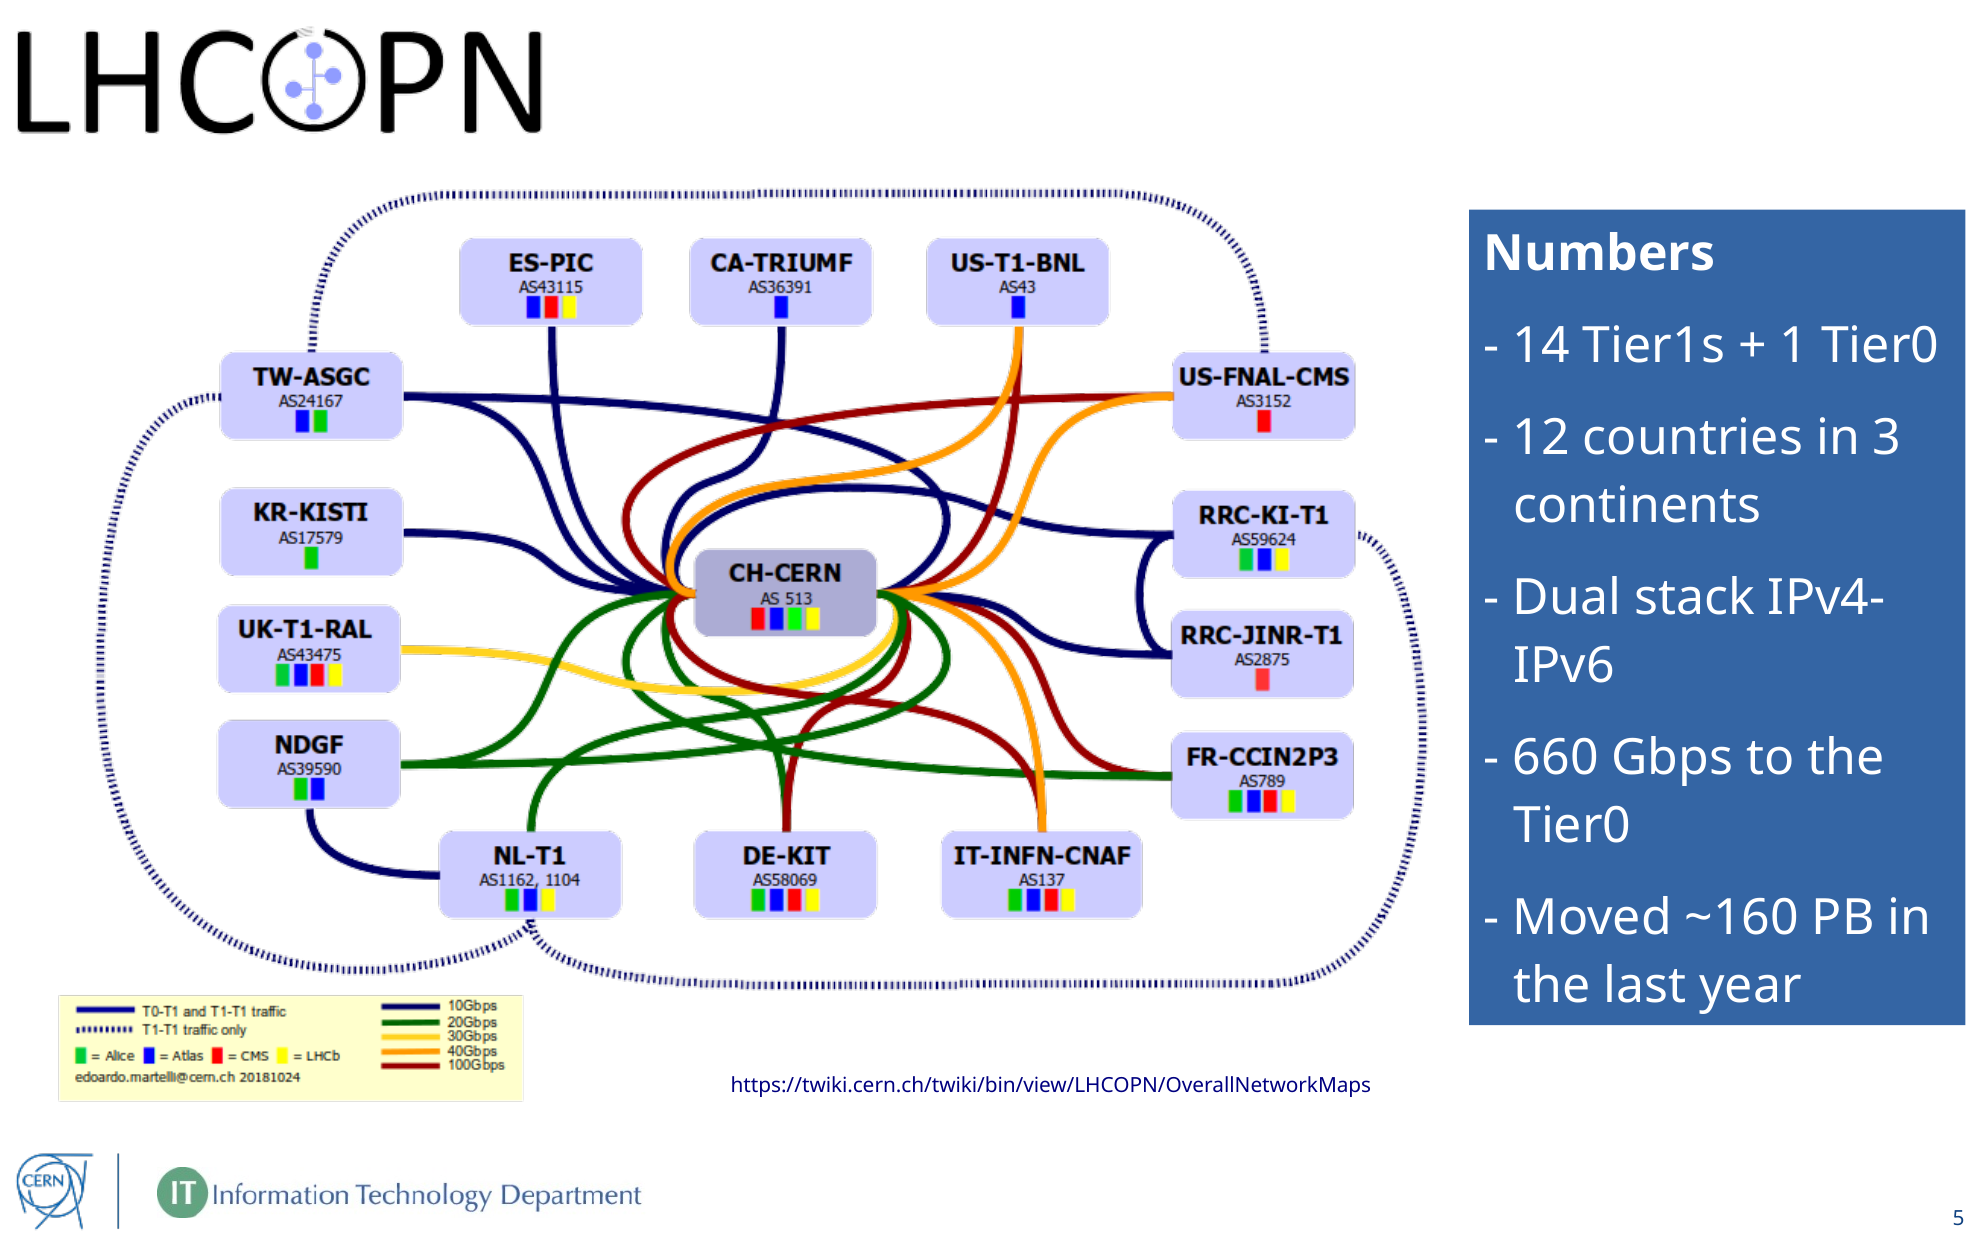

Numbers
- 14 Tier1s + 1 Tier0
- 12 countries in 3 continents
- Dual stack IPv4-IPv6
- 660 Gbps to the Tier0
- Moved ~160 PB in the last year
https://twiki.cern.ch/twiki/bin/view/LHCOPN/OverallNetworkMaps